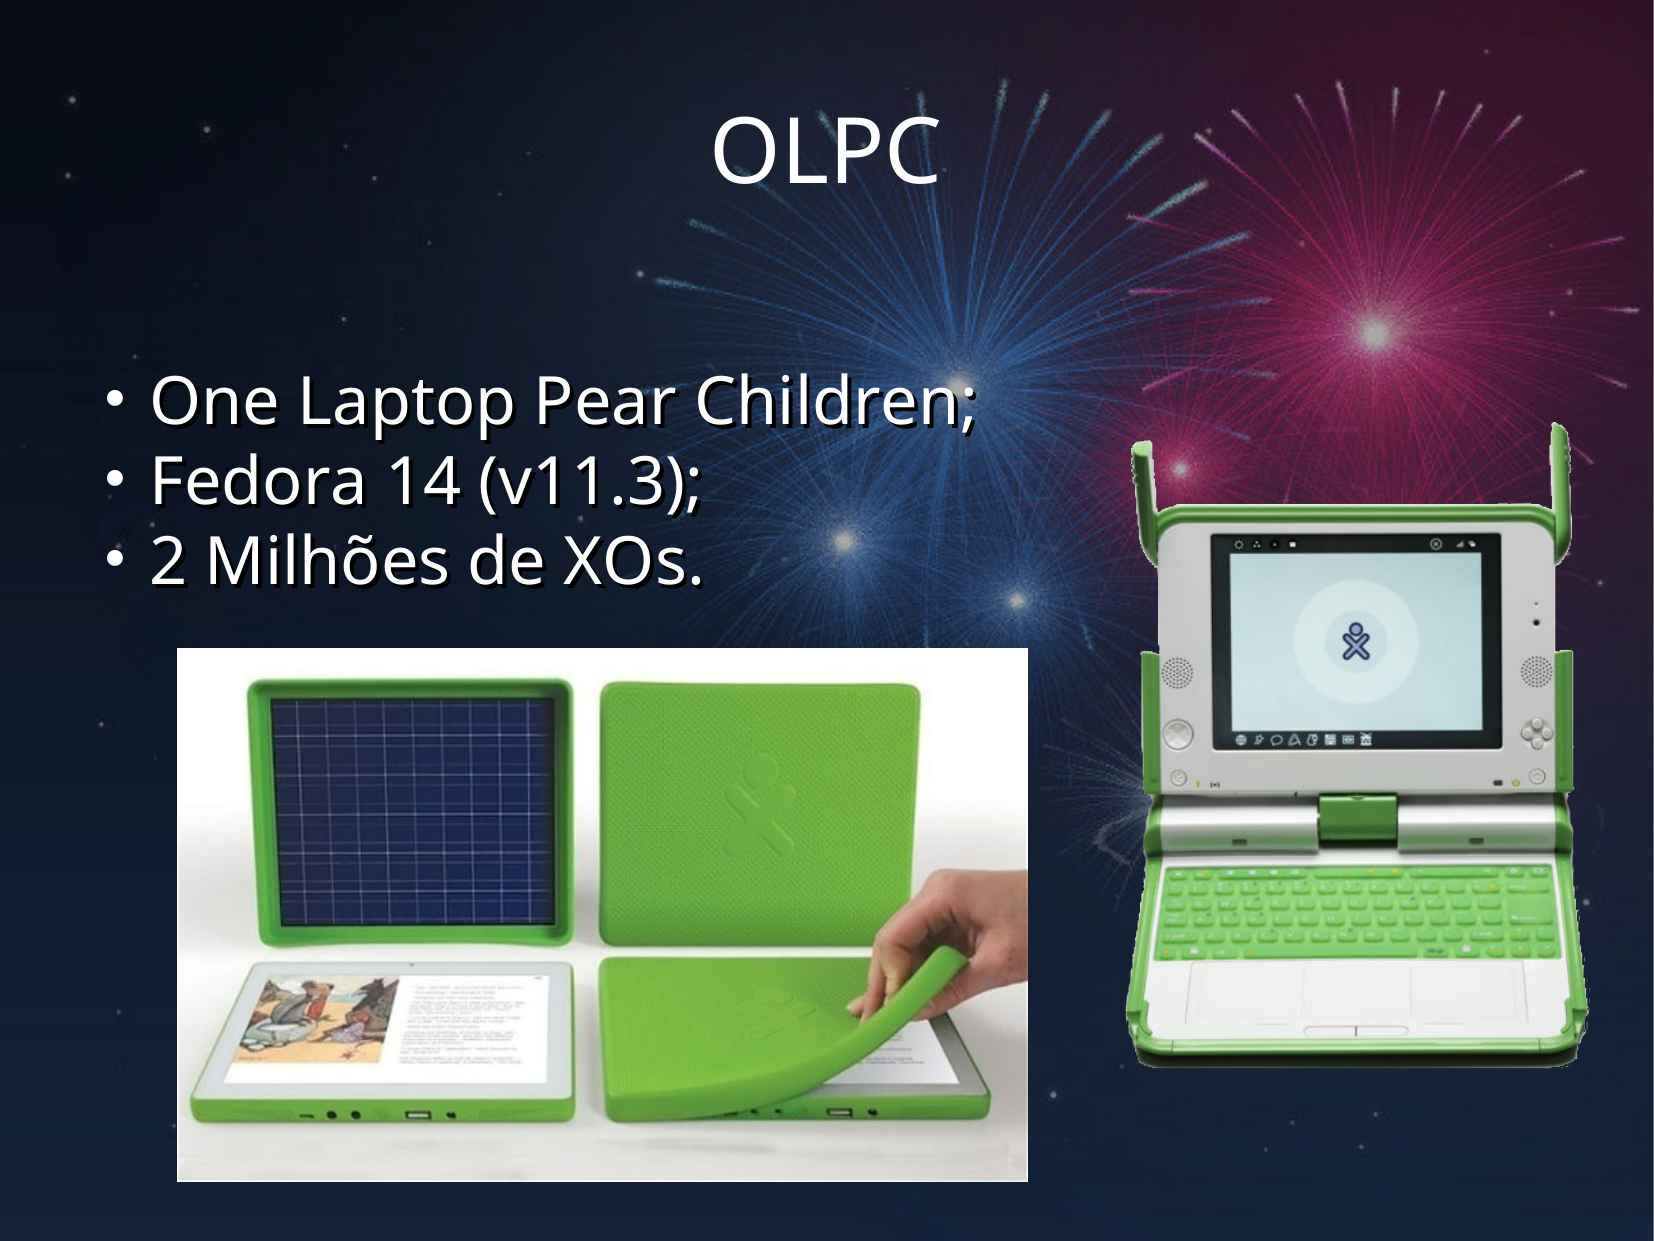

# OLPC
One Laptop Pear Children;
Fedora 14 (v11.3);
2 Milhões de XOs.